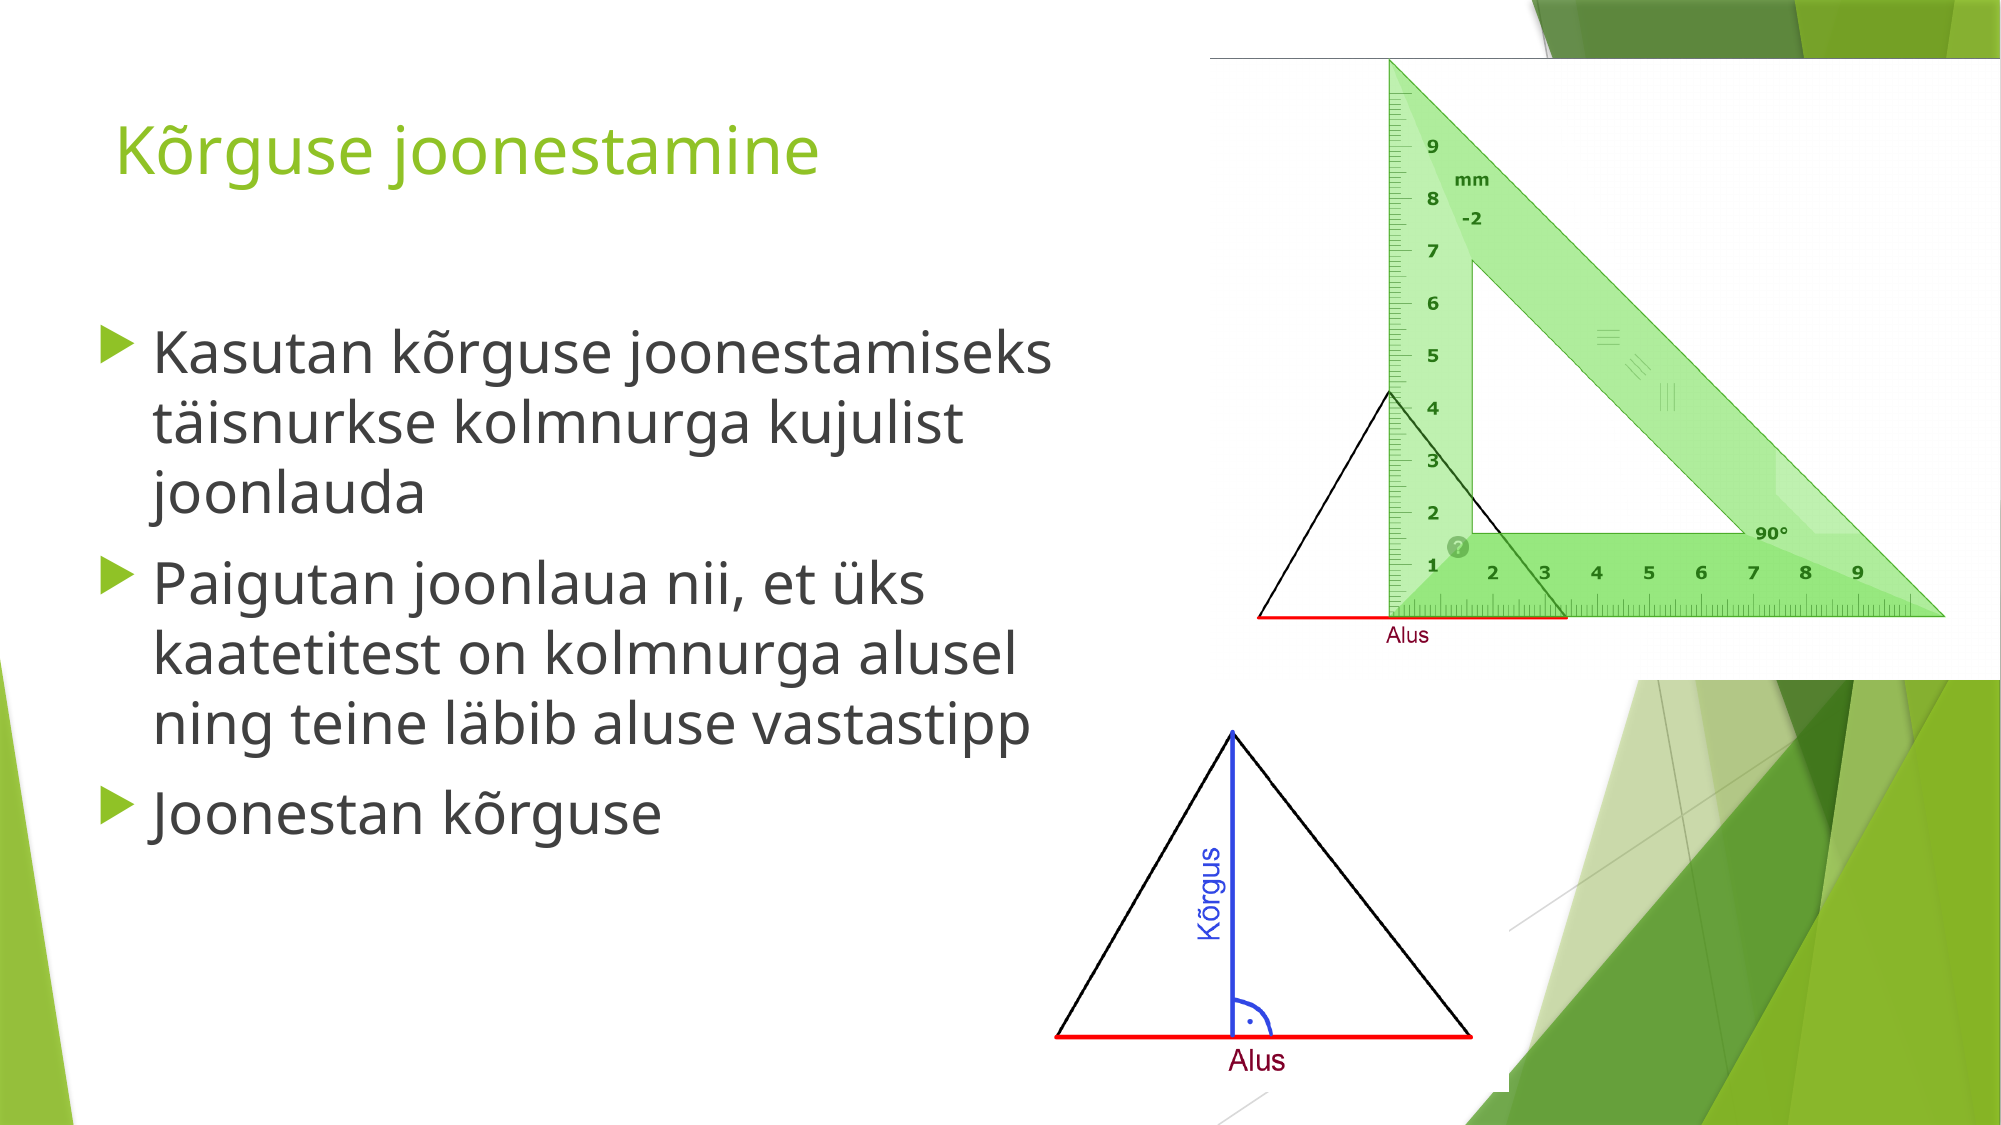

# Kõrguse joonestamine
Kasutan kõrguse joonestamiseks täisnurkse kolmnurga kujulist joonlauda
Paigutan joonlaua nii, et üks kaatetitest on kolmnurga alusel ning teine läbib aluse vastastippu
Joonestan kõrguse